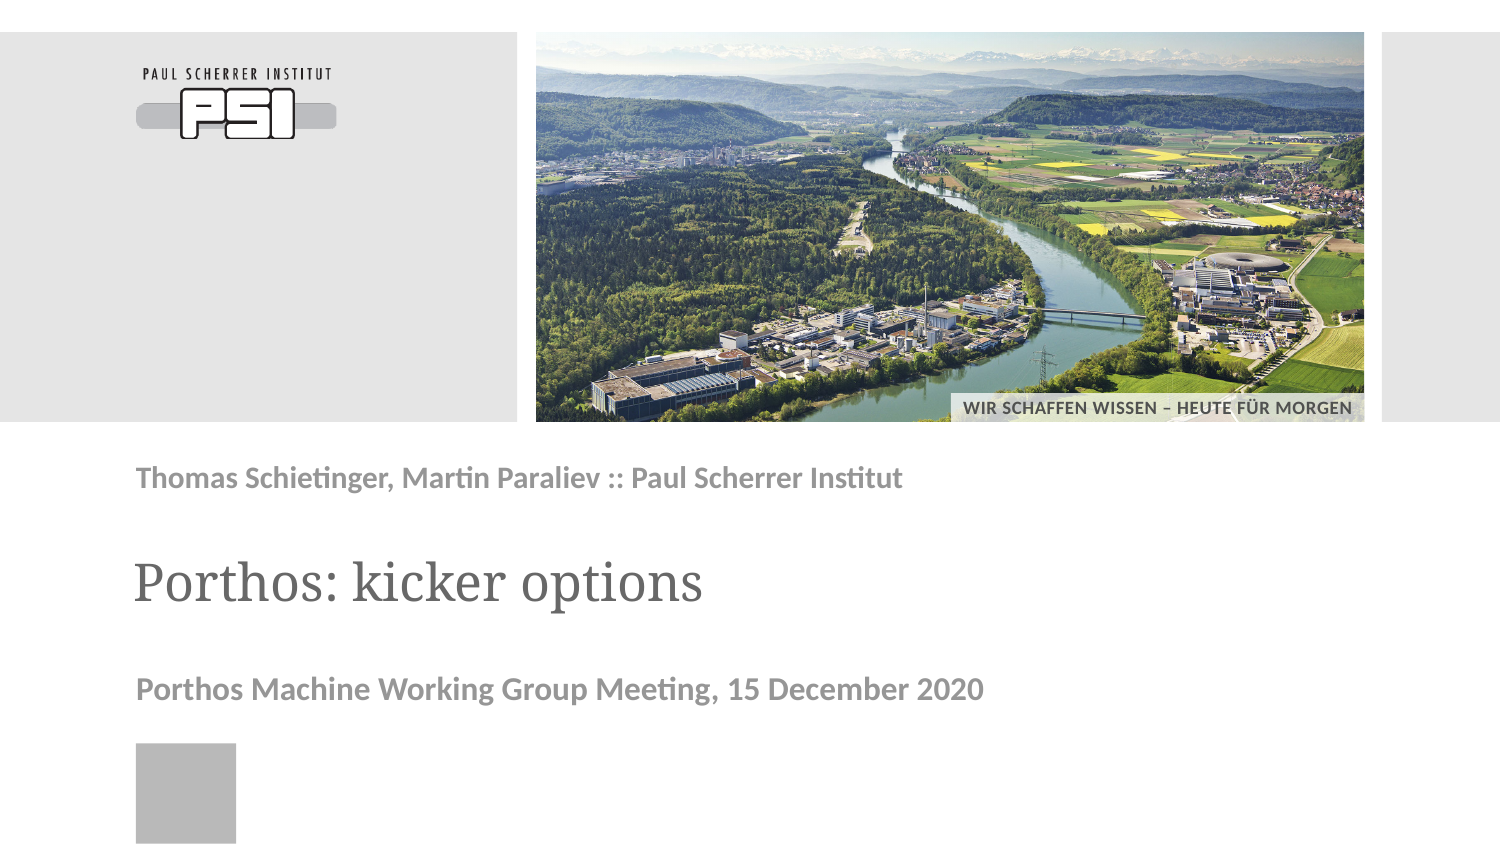

Thomas Schietinger, Martin Paraliev :: Paul Scherrer Institut
# Porthos: kicker options
Porthos Machine Working Group Meeting, 15 December 2020